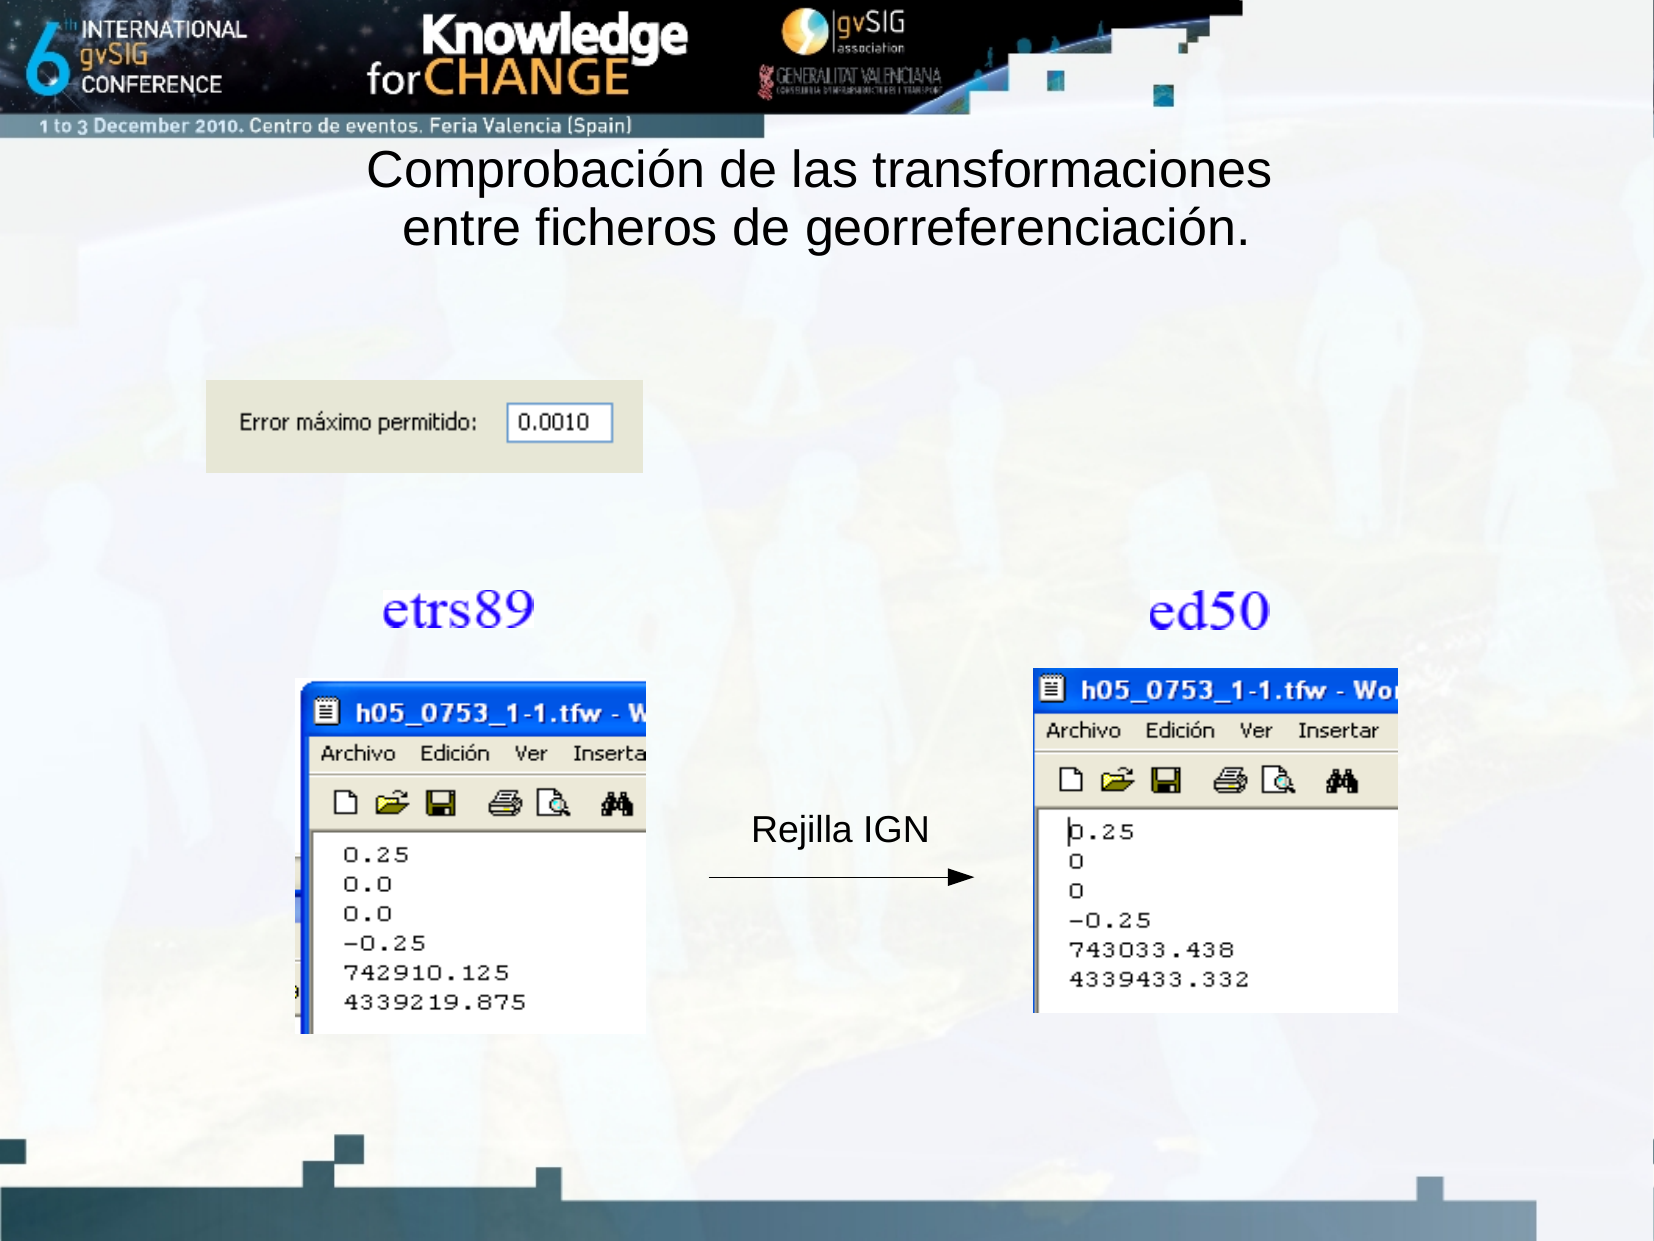

# Comprobación de las transformaciones entre ficheros de georreferenciación.
Rejilla IGN